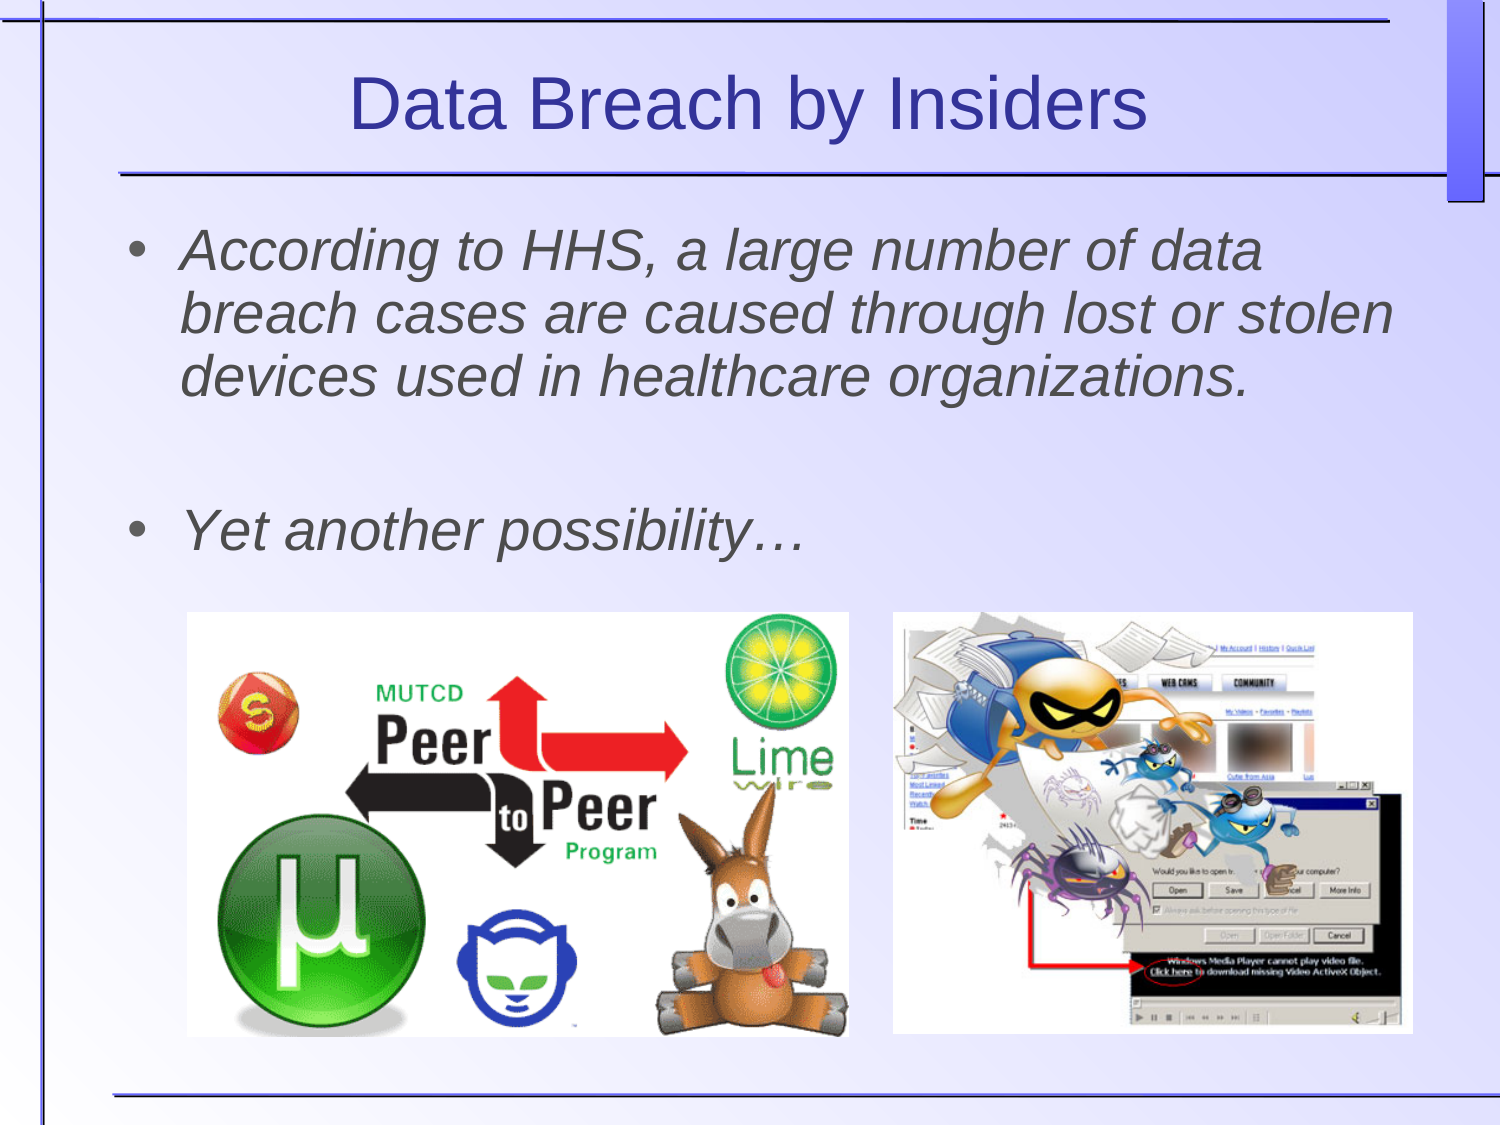

# Data Breach by Insiders
According to HHS, a large number of data breach cases are caused through lost or stolen devices used in healthcare organizations.
Yet another possibility…